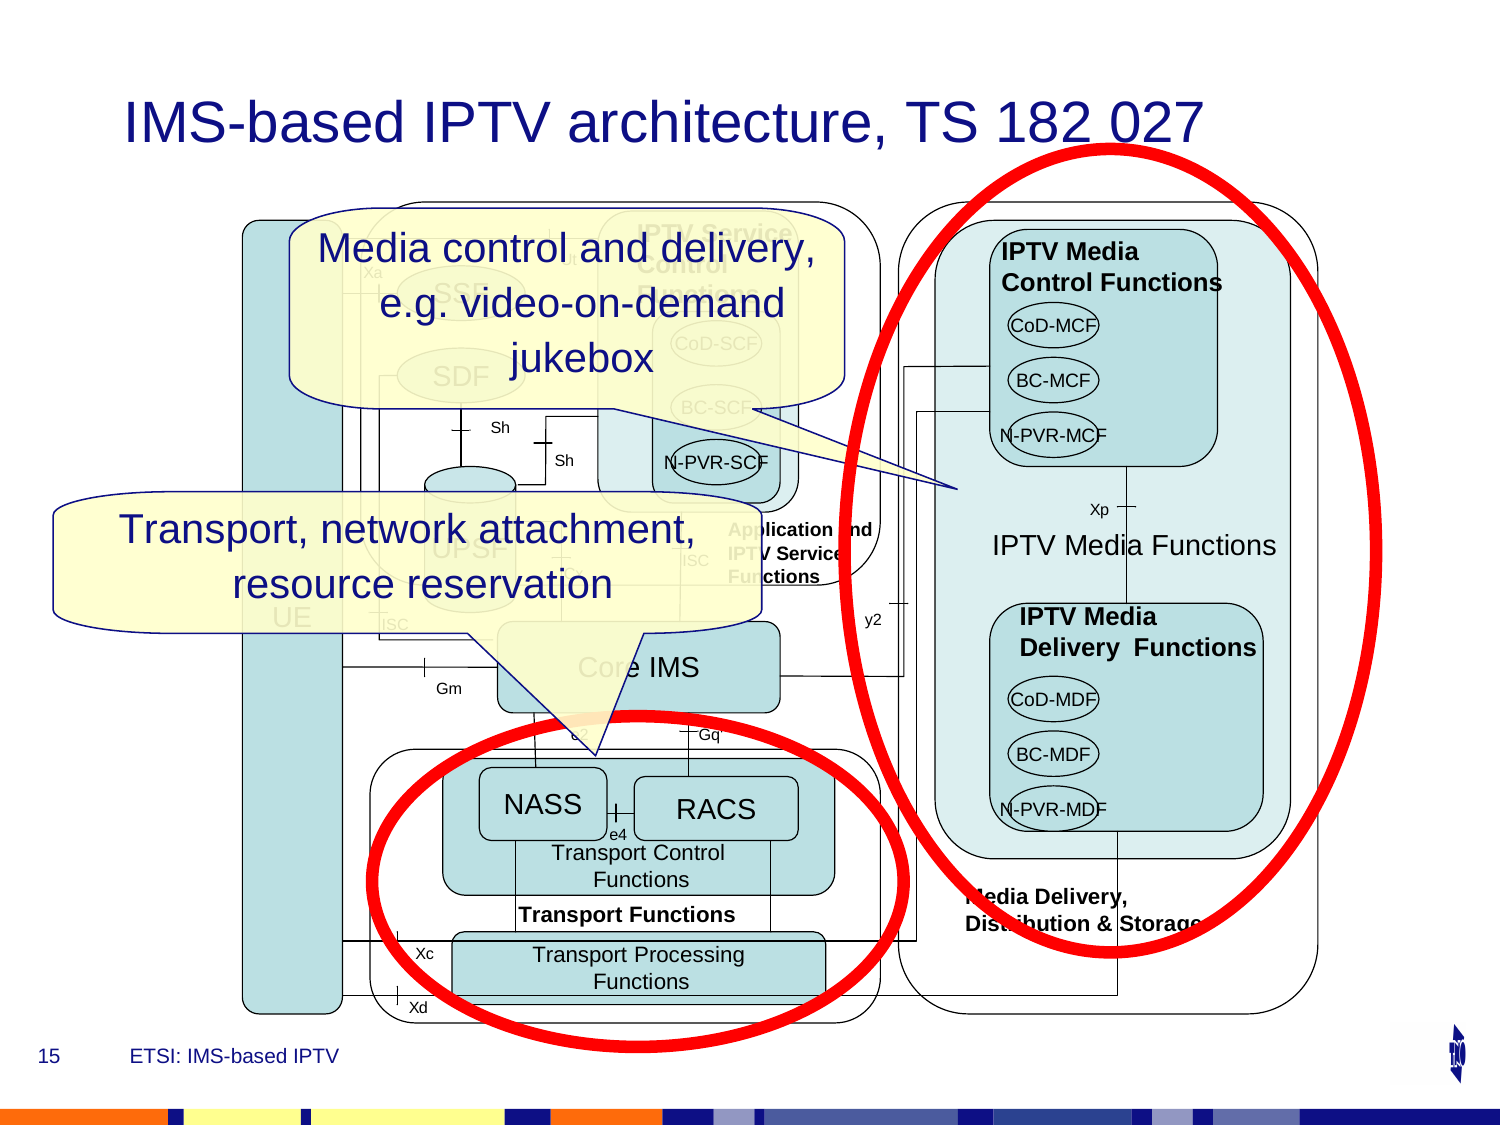

# IMS-based IPTV architecture, TS 182 027
Media control and delivery, e.g. video-on-demand jukebox
Transport, network attachment, resource reservation
15
ETSI: IMS-based IPTV